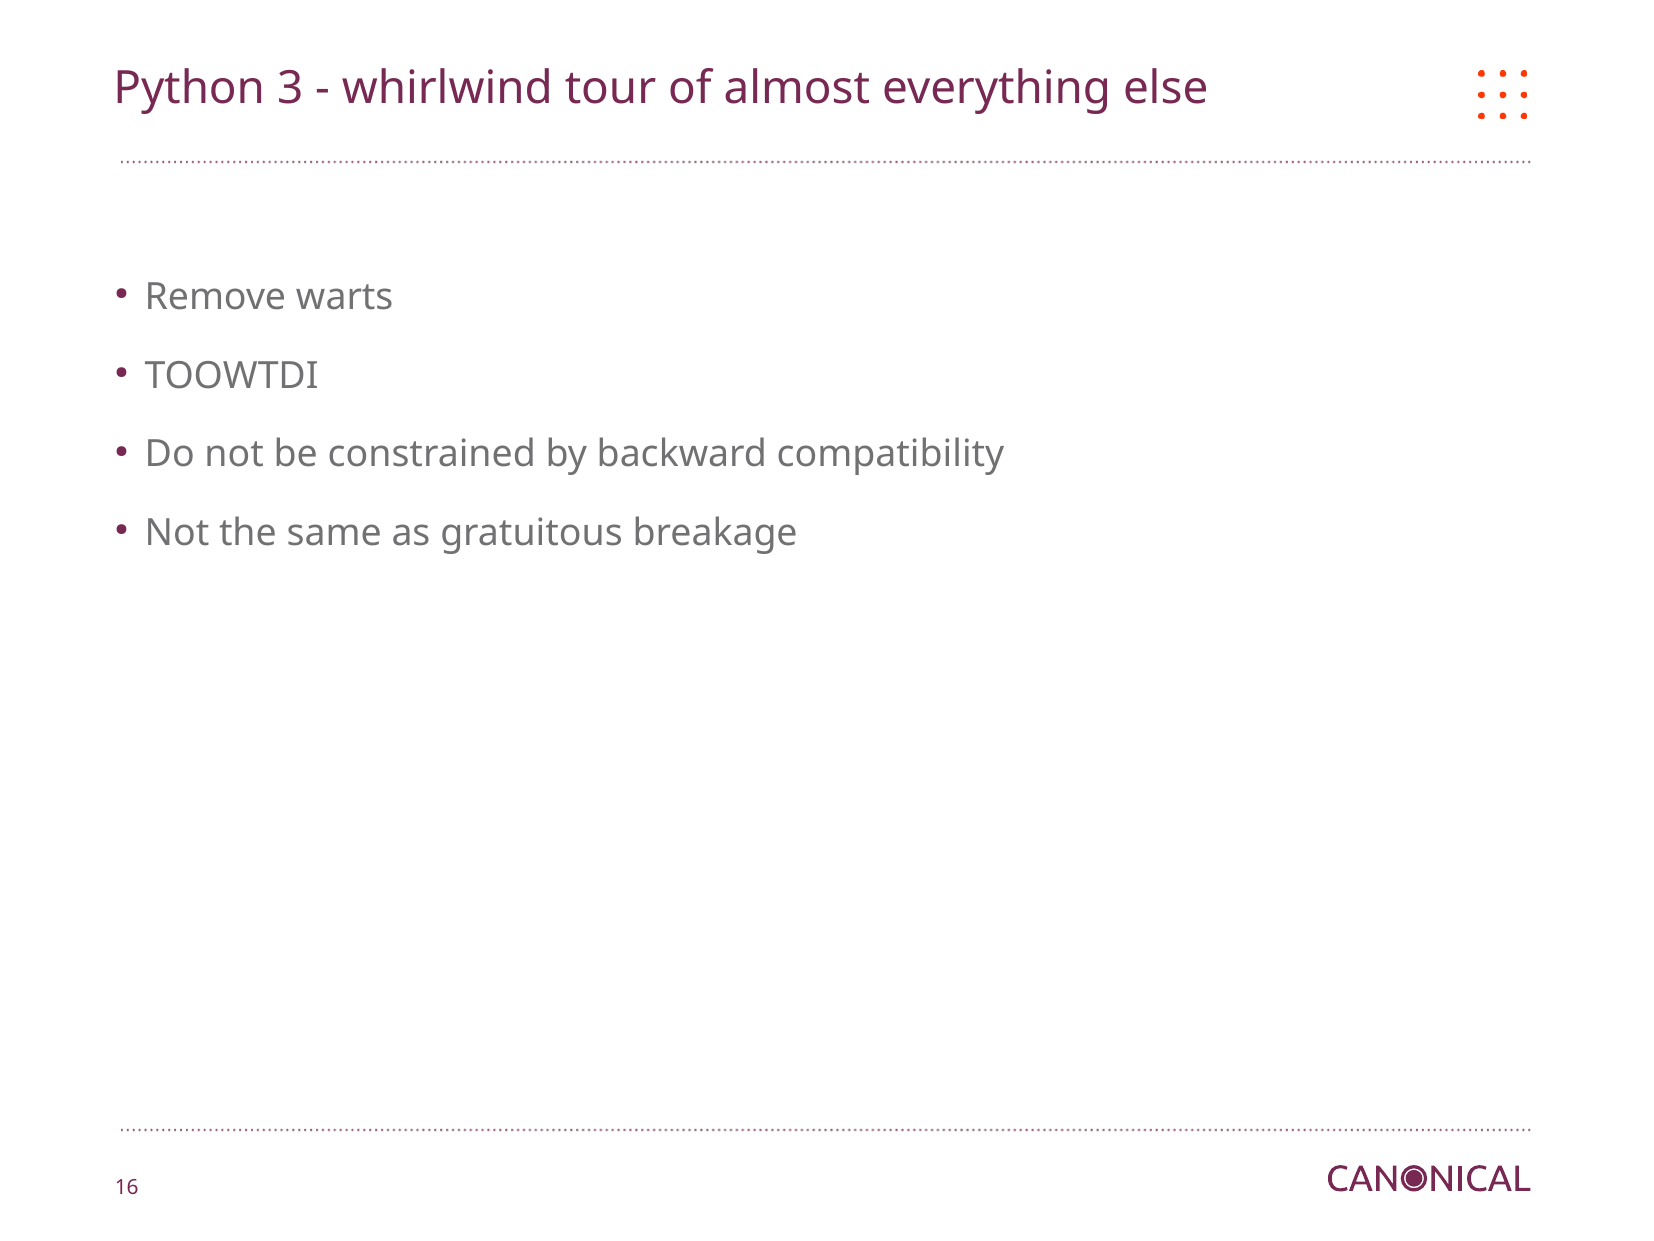

# Python 3 - whirlwind tour of almost everything else
Remove warts
TOOWTDI
Do not be constrained by backward compatibility
Not the same as gratuitous breakage